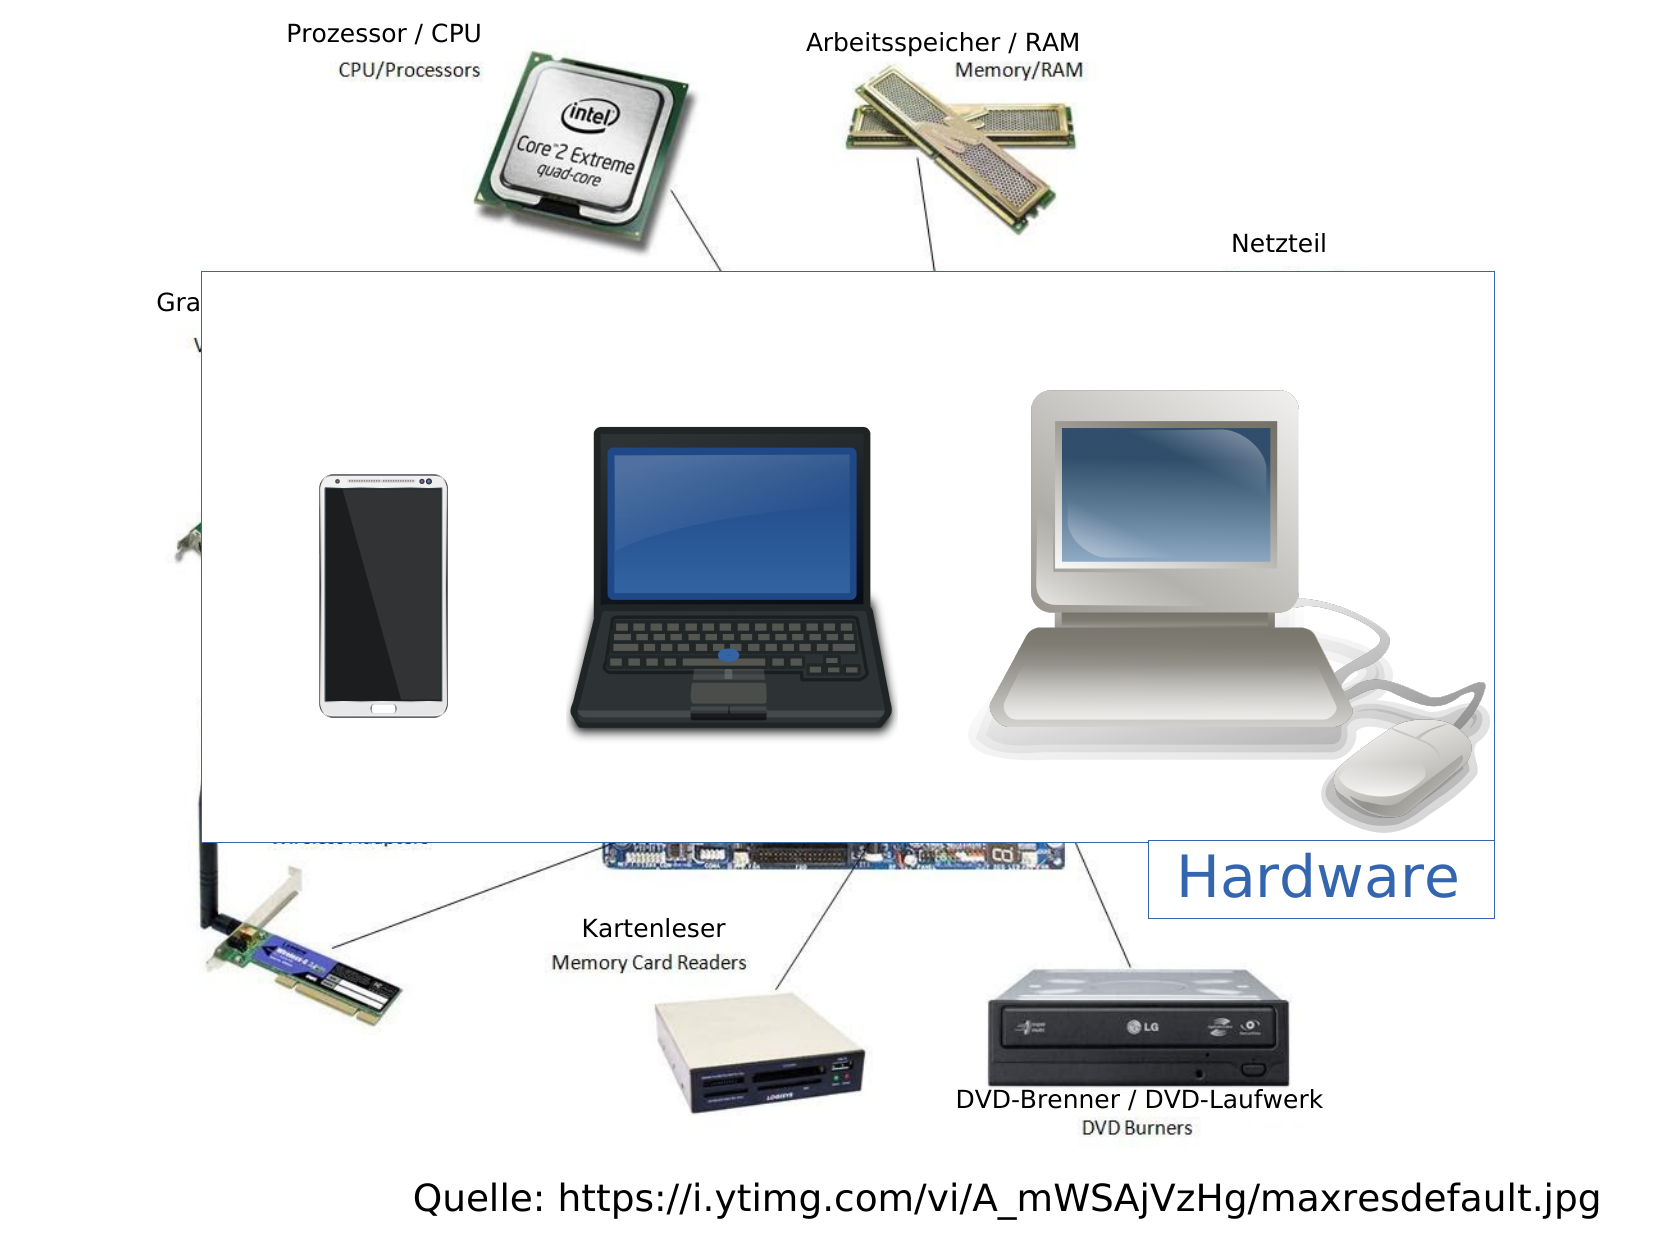

Prozessor / CPU
Arbeitsspeicher / RAM
Netzteil
Hardware
Grafikkarte
Hauptplatine / Mainboard
Festplatte
Netzwerk- Wlan-Karte
Kartenleser
DVD-Brenner / DVD-Laufwerk
Quelle: https://i.ytimg.com/vi/A_mWSAjVzHg/maxresdefault.jpg